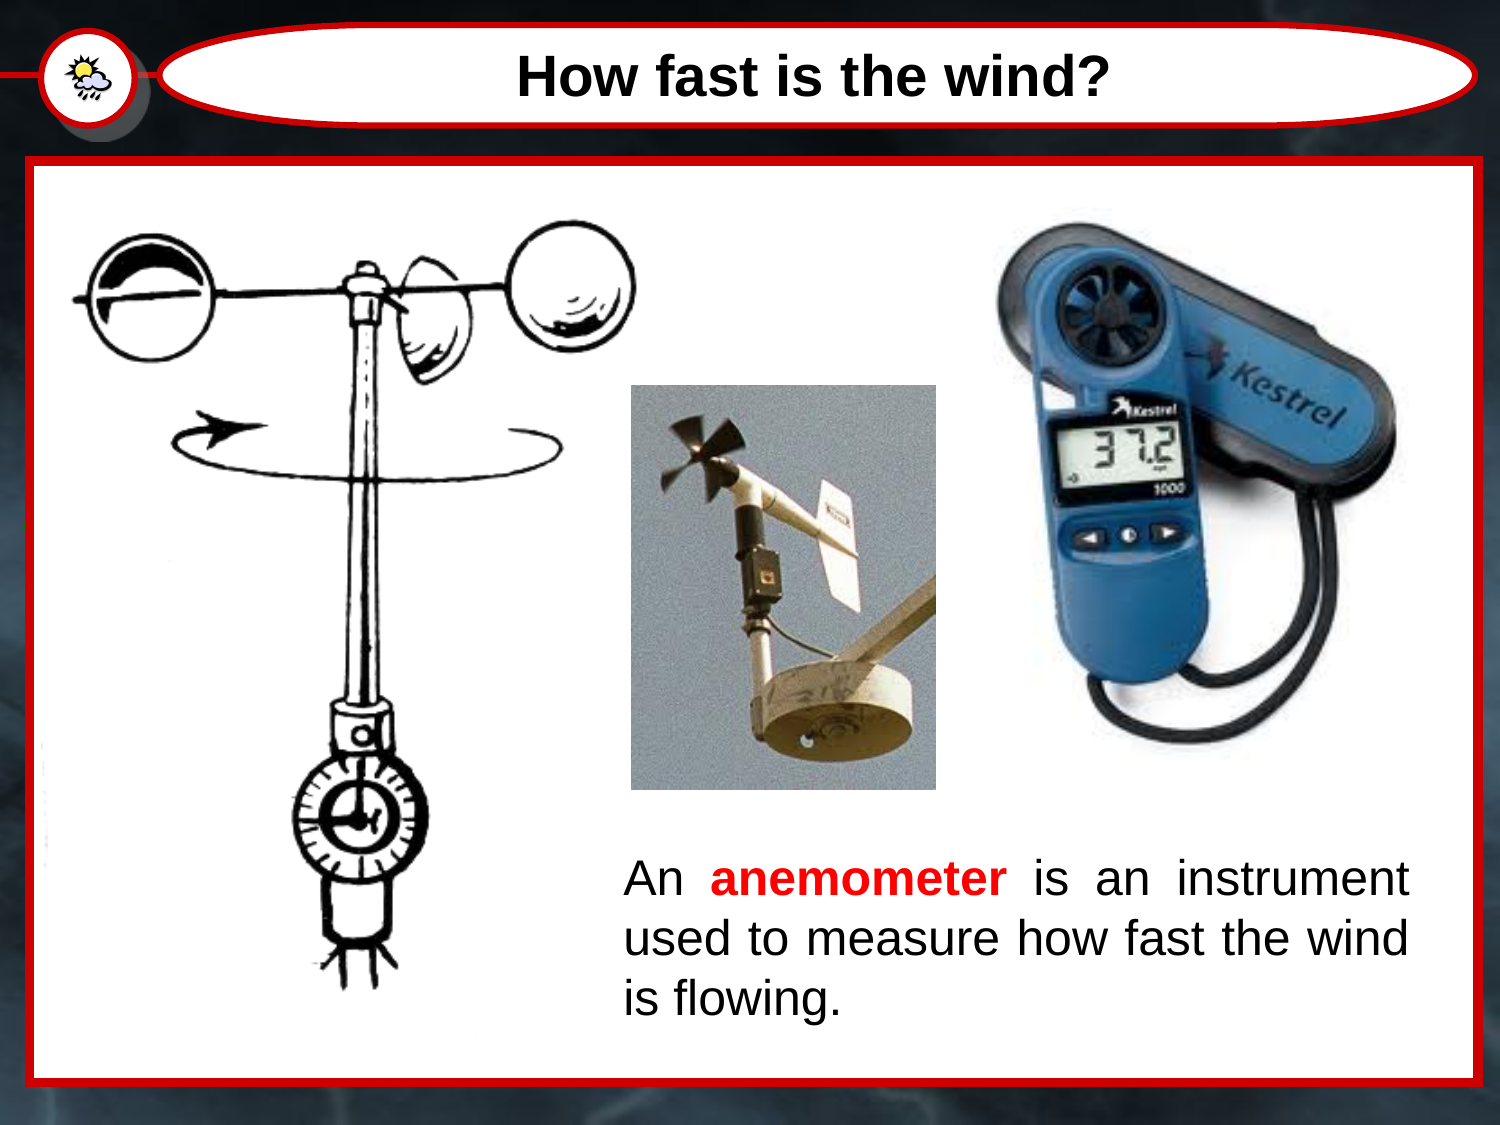

How fast is the wind?
An anemometer is an instrument used to measure how fast the wind is flowing.